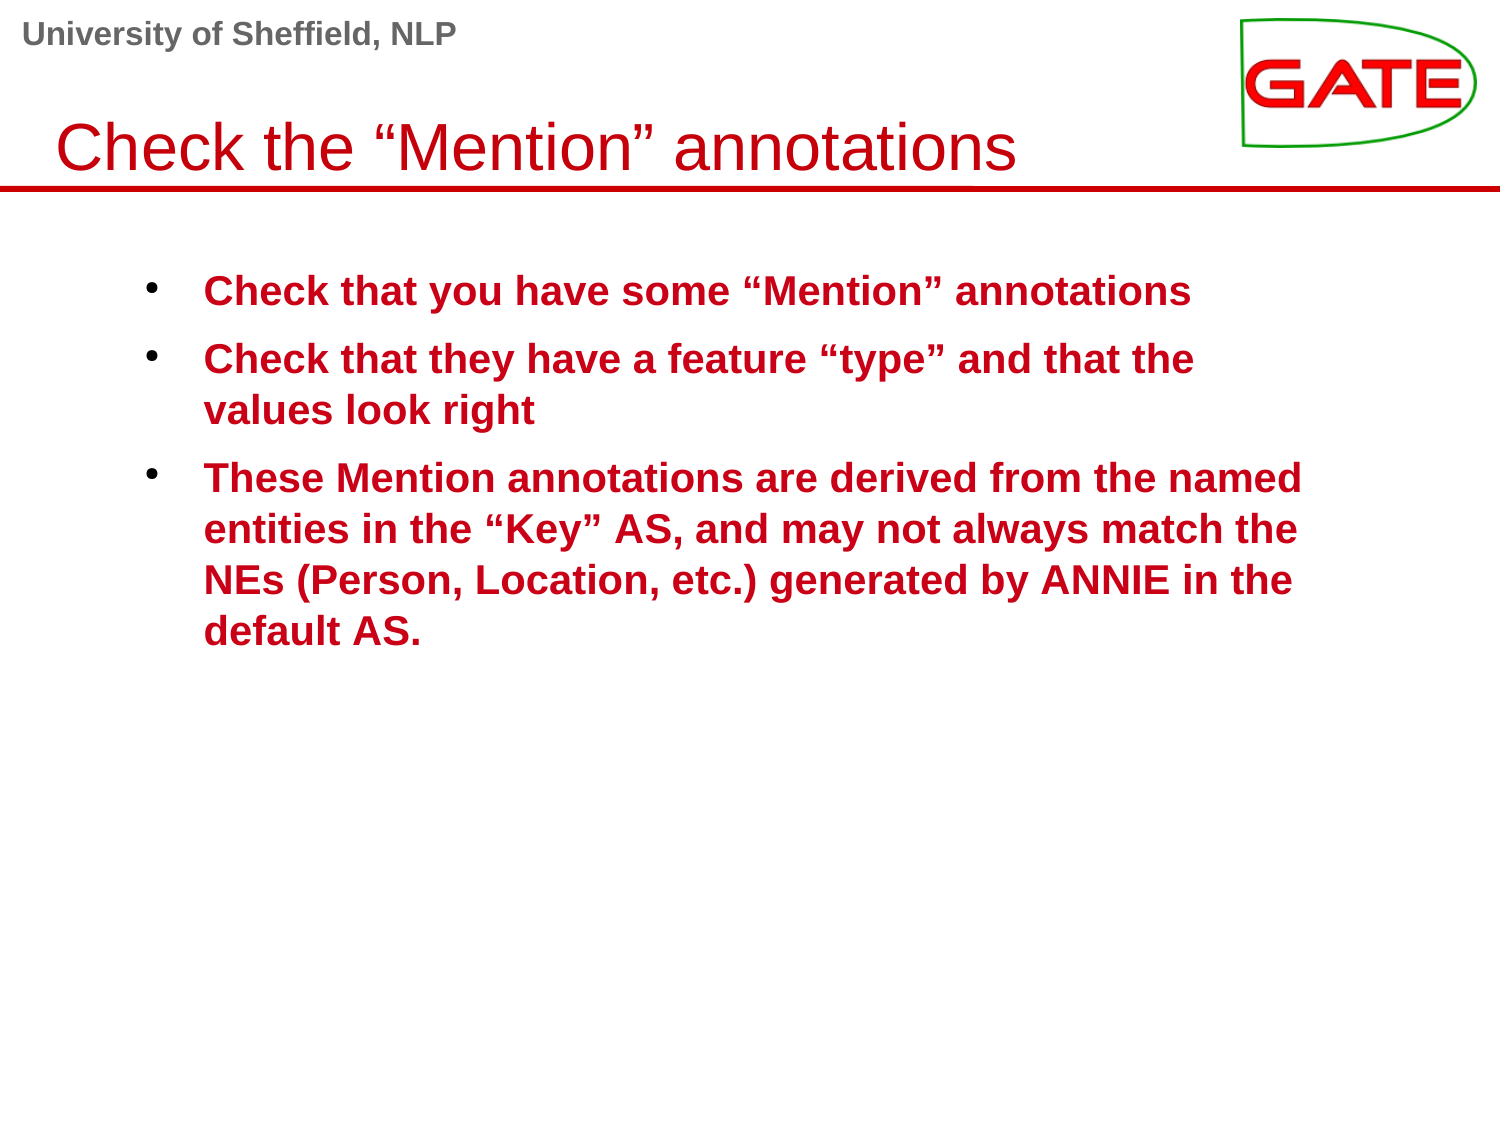

# Check the “Mention” annotations
Check that you have some “Mention” annotations
Check that they have a feature “type” and that the values look right
These Mention annotations are derived from the named entities in the “Key” AS, and may not always match the NEs (Person, Location, etc.) generated by ANNIE in the default AS.